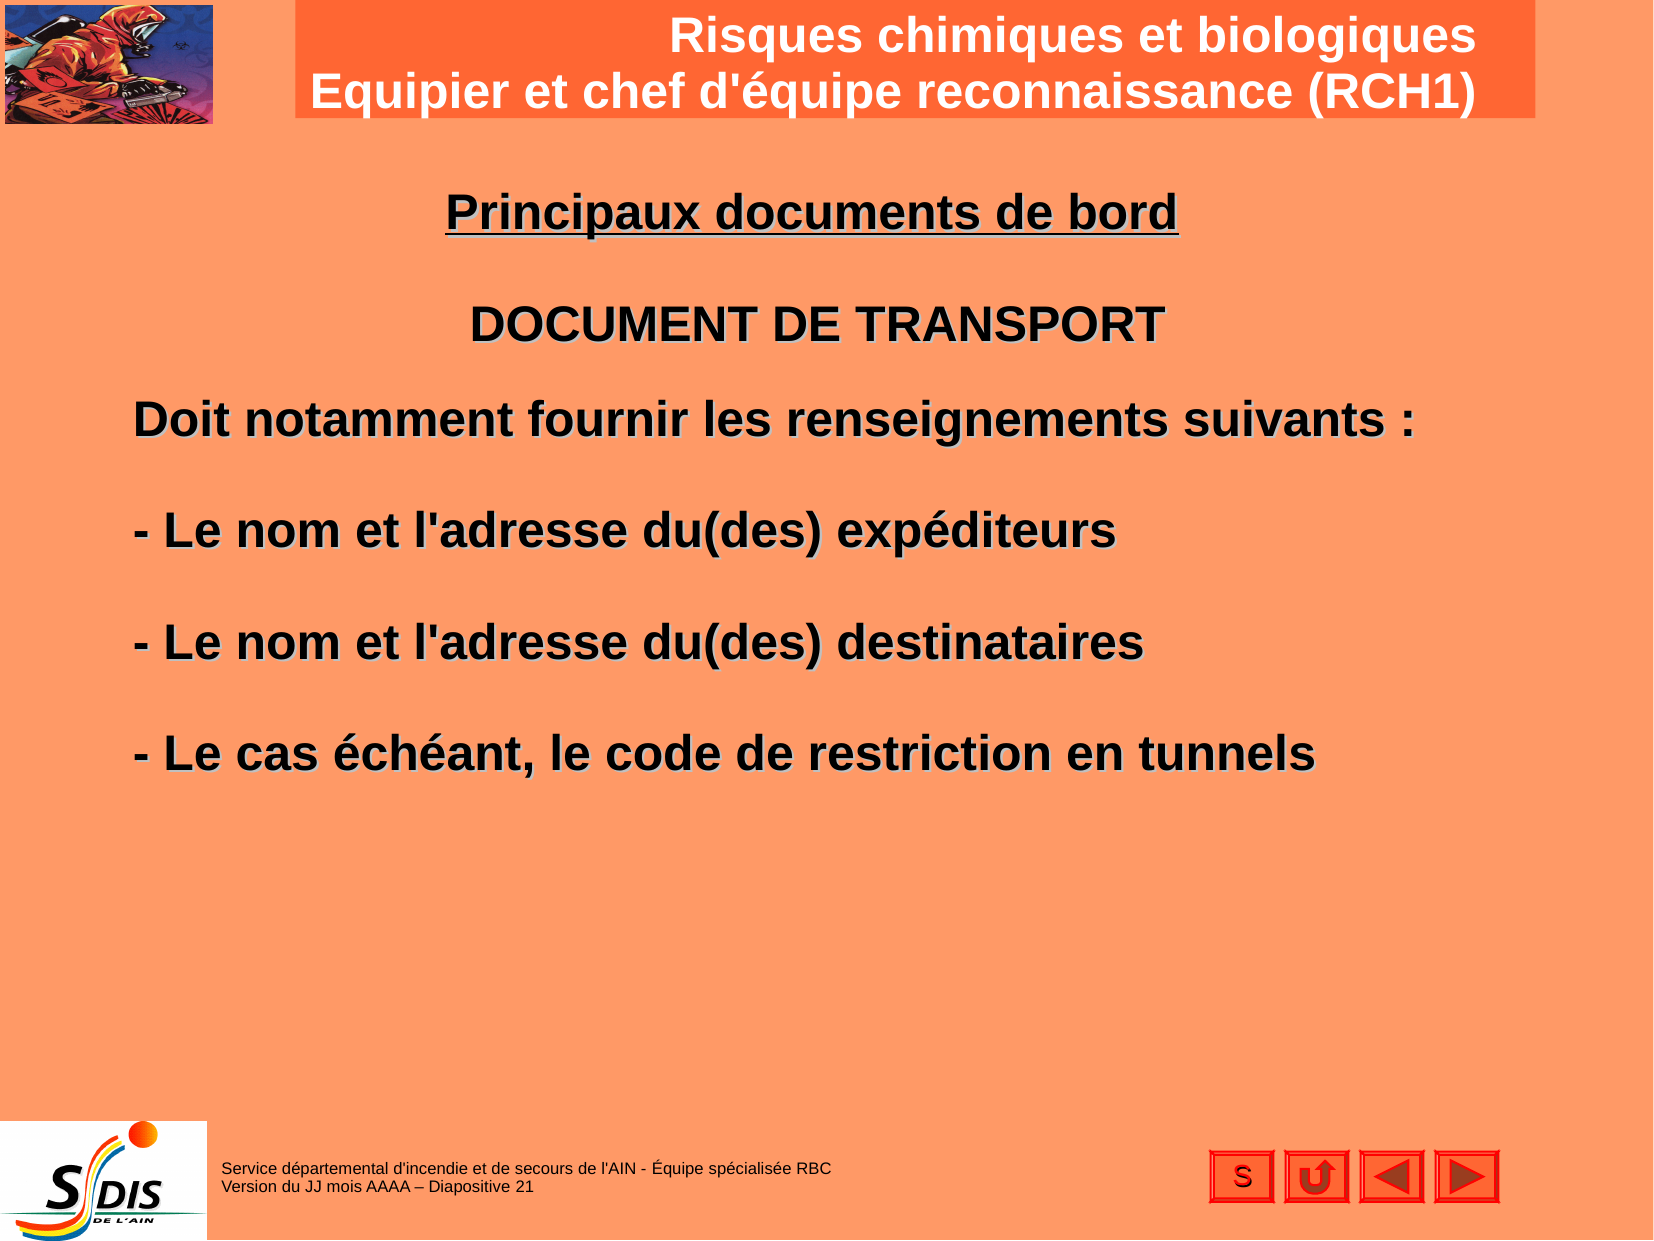

Principaux documents de bord
DOCUMENT DE TRANSPORT
Doit notamment fournir les renseignements suivants :
- Le nom et l'adresse du(des) expéditeurs
- Le nom et l'adresse du(des) destinataires
- Le cas échéant, le code de restriction en tunnels
S